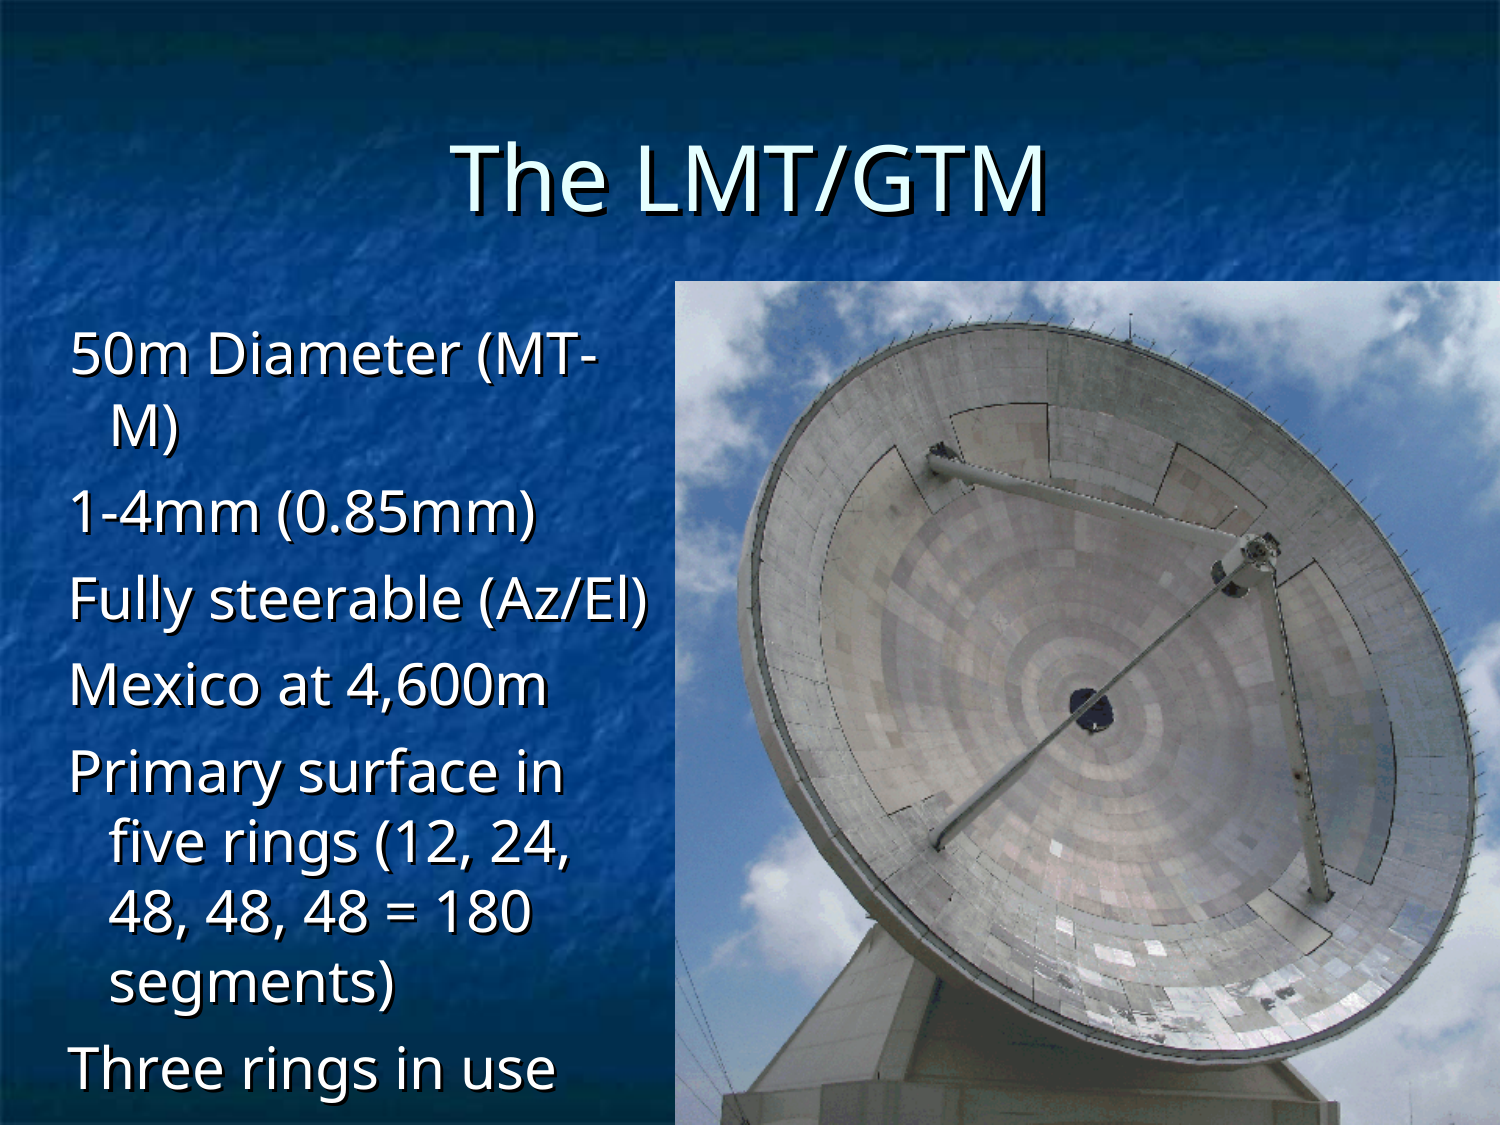

# The LMT/GTM
 50m Diameter (MT-M)
 1-4mm (0.85mm)
 Fully steerable (Az/El)
 Mexico at 4,600m
 Primary surface in five rings (12, 24, 48, 48, 48 = 180 segments)
 Three rings in use
 Full-Digital Control